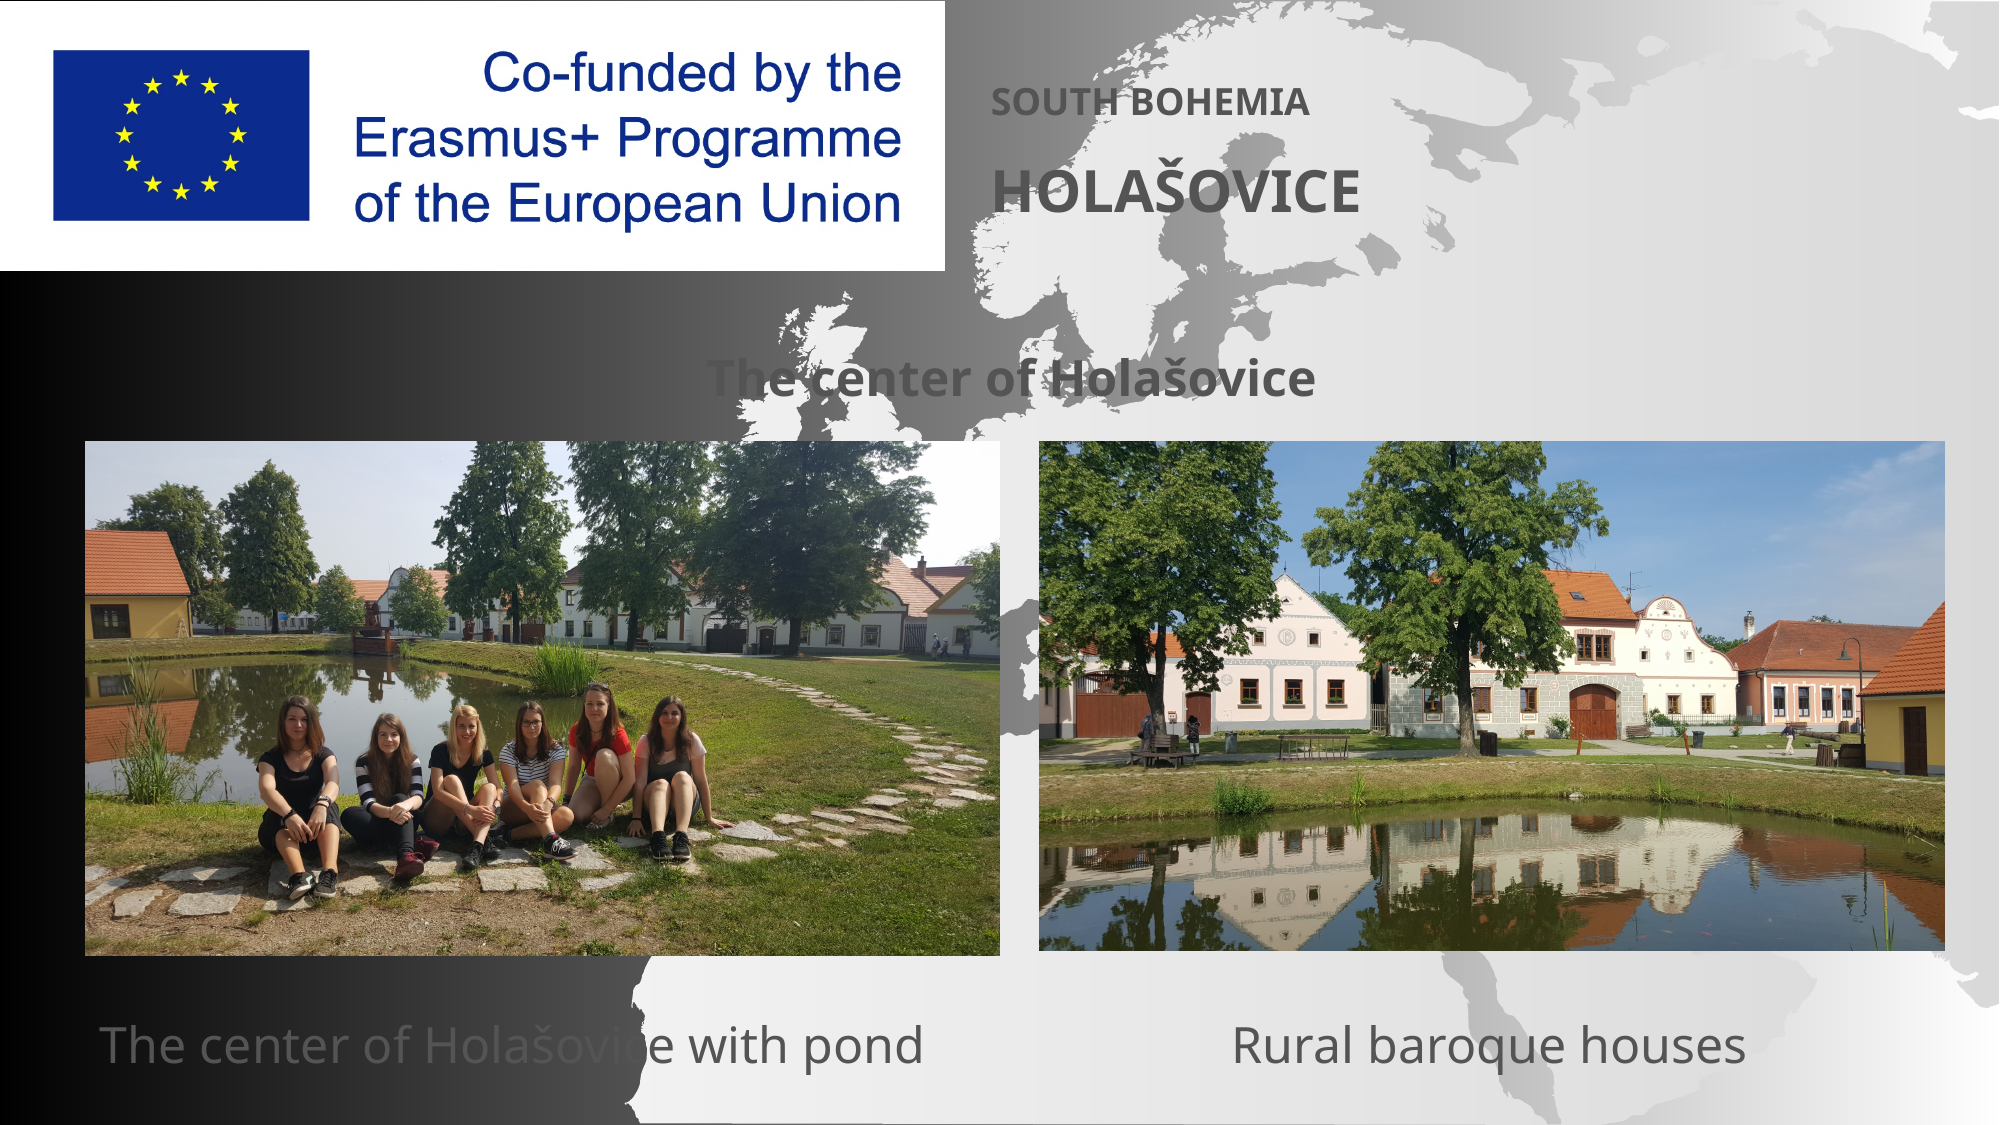

SOUTH BOHEMIA
HOLAŠOVICE
The center of Holašovice
The center of Holašovice with pond
Rural baroque houses